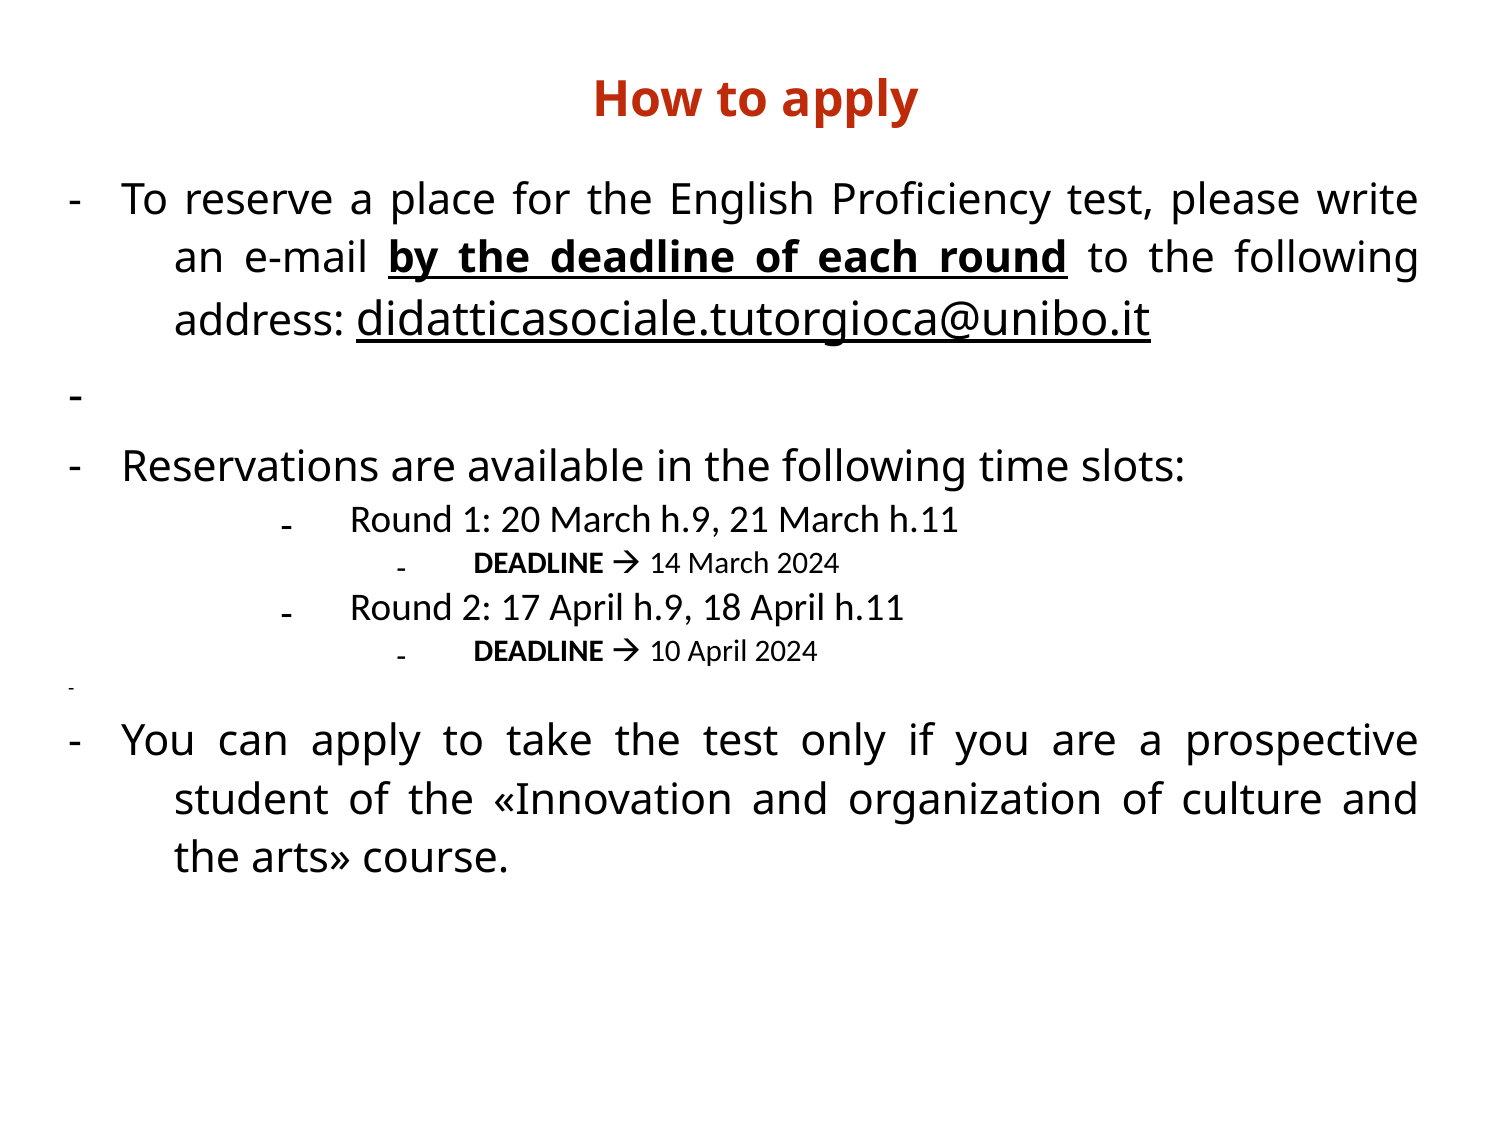

# How to apply
To reserve a place for the English Proficiency test, please write an e-mail by the deadline of each round to the following address: didatticasociale.tutorgioca@unibo.it
Reservations are available in the following time slots:
Round 1: 20 March h.9, 21 March h.11
DEADLINE  14 March 2024
Round 2: 17 April h.9, 18 April h.11
DEADLINE  10 April 2024
You can apply to take the test only if you are a prospective student of the «Innovation and organization of culture and the arts» course.